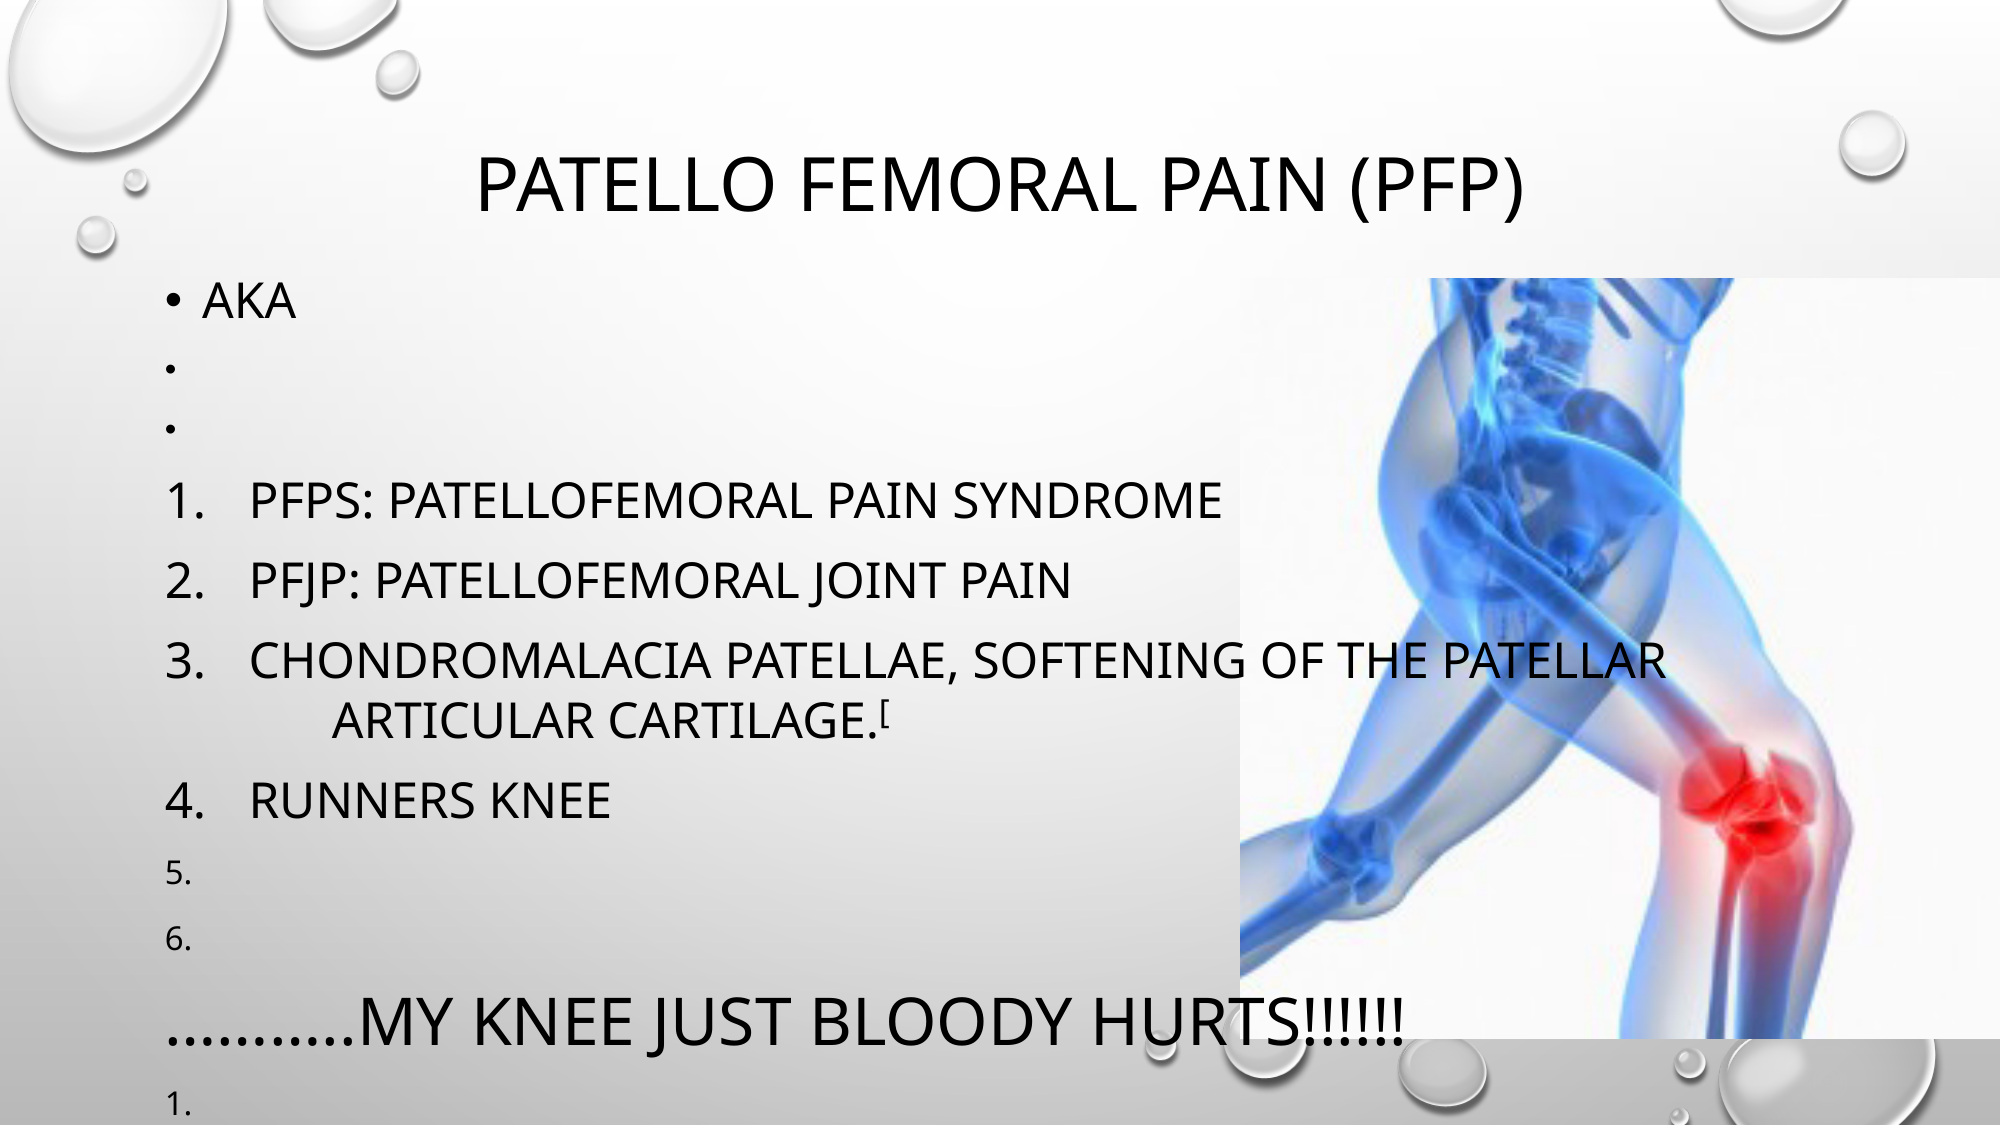

# Patello femoral pain (PFP)
AKA
PFPS: patellofemoral pain syndrome
PFJP: patellofemoral joint pain
chondromalacia patellae, softening of the patellar articular cartilage.[
Runners knee
………..MY knee just bloody hurts!!!!!!